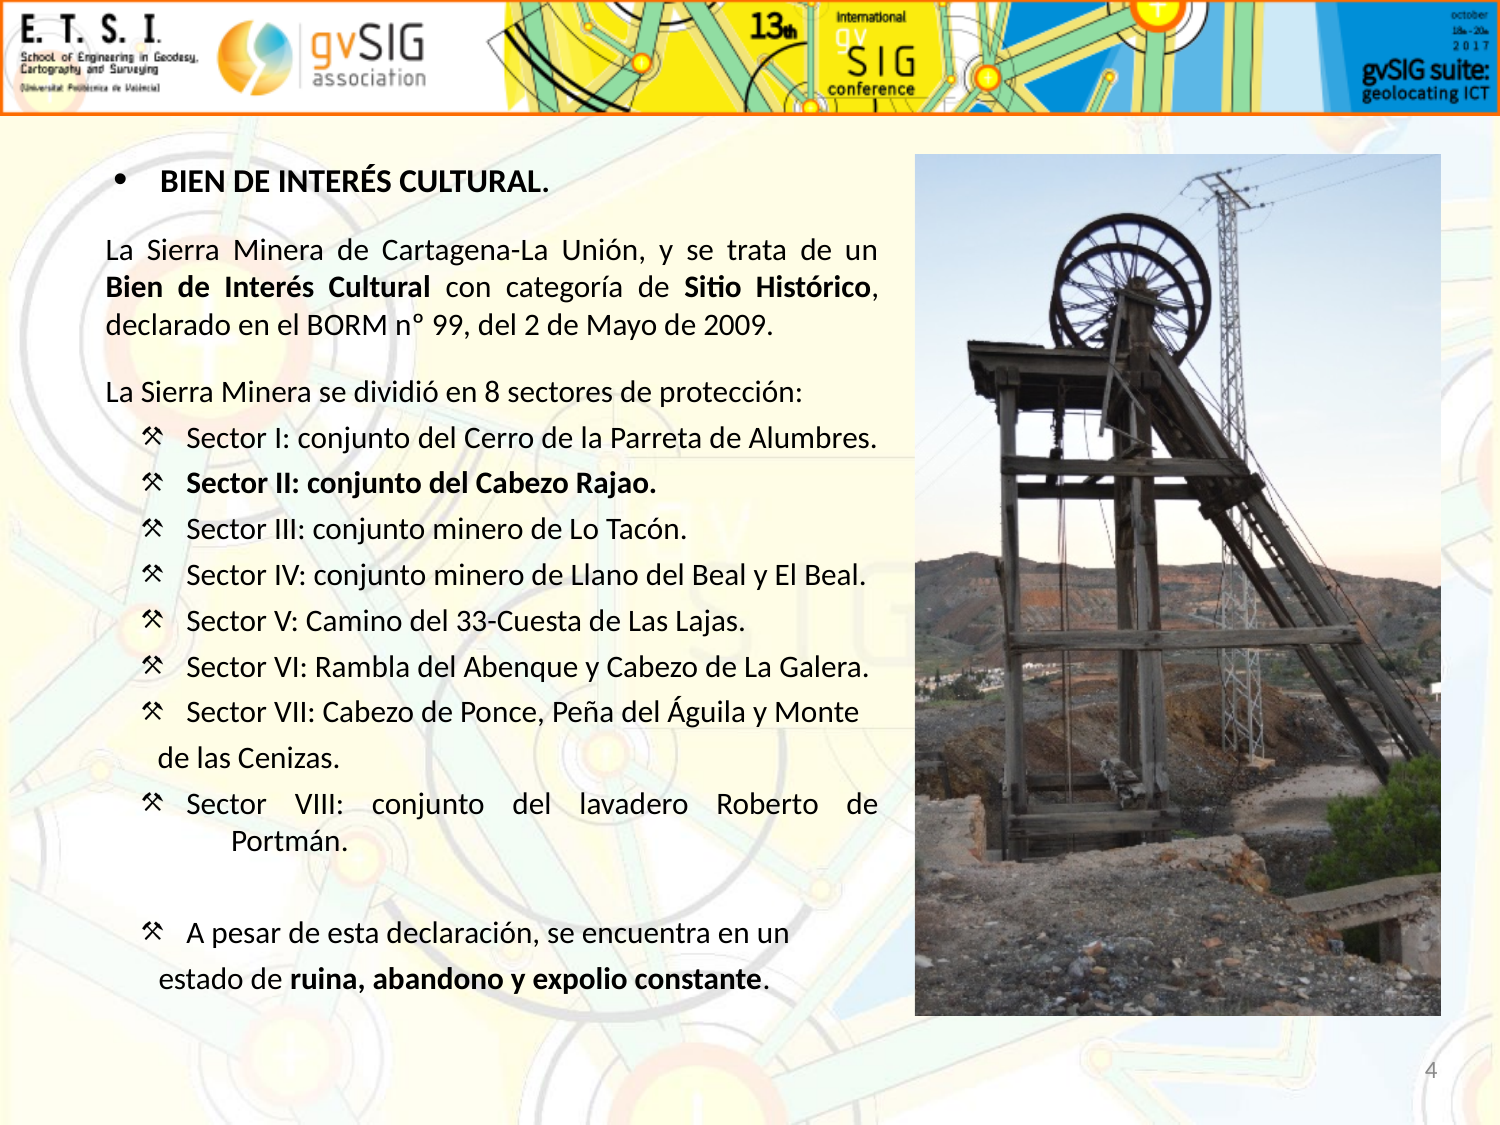

BIEN DE INTERÉS CULTURAL.
La Sierra Minera de Cartagena-La Unión, y se trata de un Bien de Interés Cultural con categoría de Sitio Histórico, declarado en el BORM nº 99, del 2 de Mayo de 2009.
La Sierra Minera se dividió en 8 sectores de protección:
Sector I: conjunto del Cerro de la Parreta de Alumbres.
Sector II: conjunto del Cabezo Rajao.
Sector III: conjunto minero de Lo Tacón.
Sector IV: conjunto minero de Llano del Beal y El Beal.
Sector V: Camino del 33-Cuesta de Las Lajas.
Sector VI: Rambla del Abenque y Cabezo de La Galera.
Sector VII: Cabezo de Ponce, Peña del Águila y Monte
de las Cenizas.
Sector VIII: conjunto del lavadero Roberto de Portmán.
A pesar de esta declaración, se encuentra en un
estado de ruina, abandono y expolio constante.